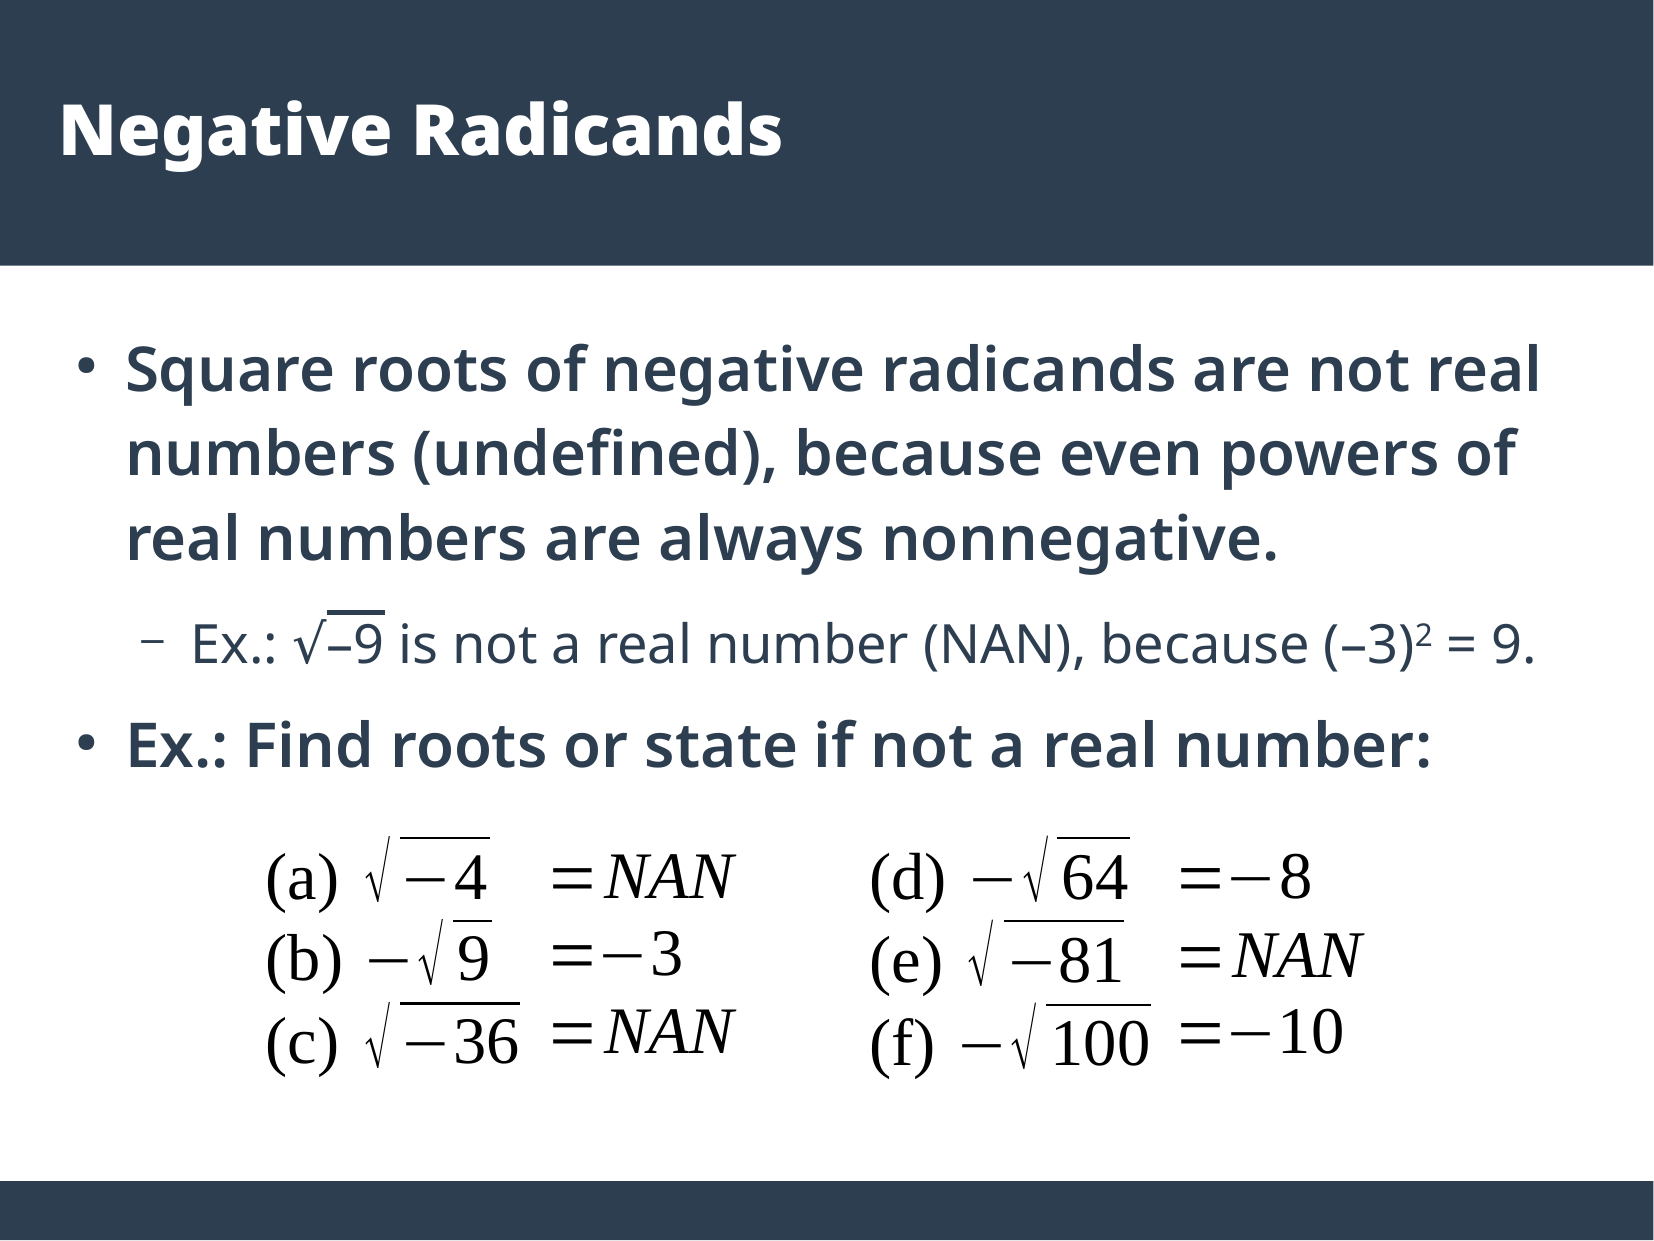

# Negative Radicands
Square roots of negative radicands are not real numbers (undefined), because even powers of real numbers are always nonnegative.
Ex.: √–9 is not a real number (NAN), because (–3)2 = 9.
Ex.: Find roots or state if not a real number: